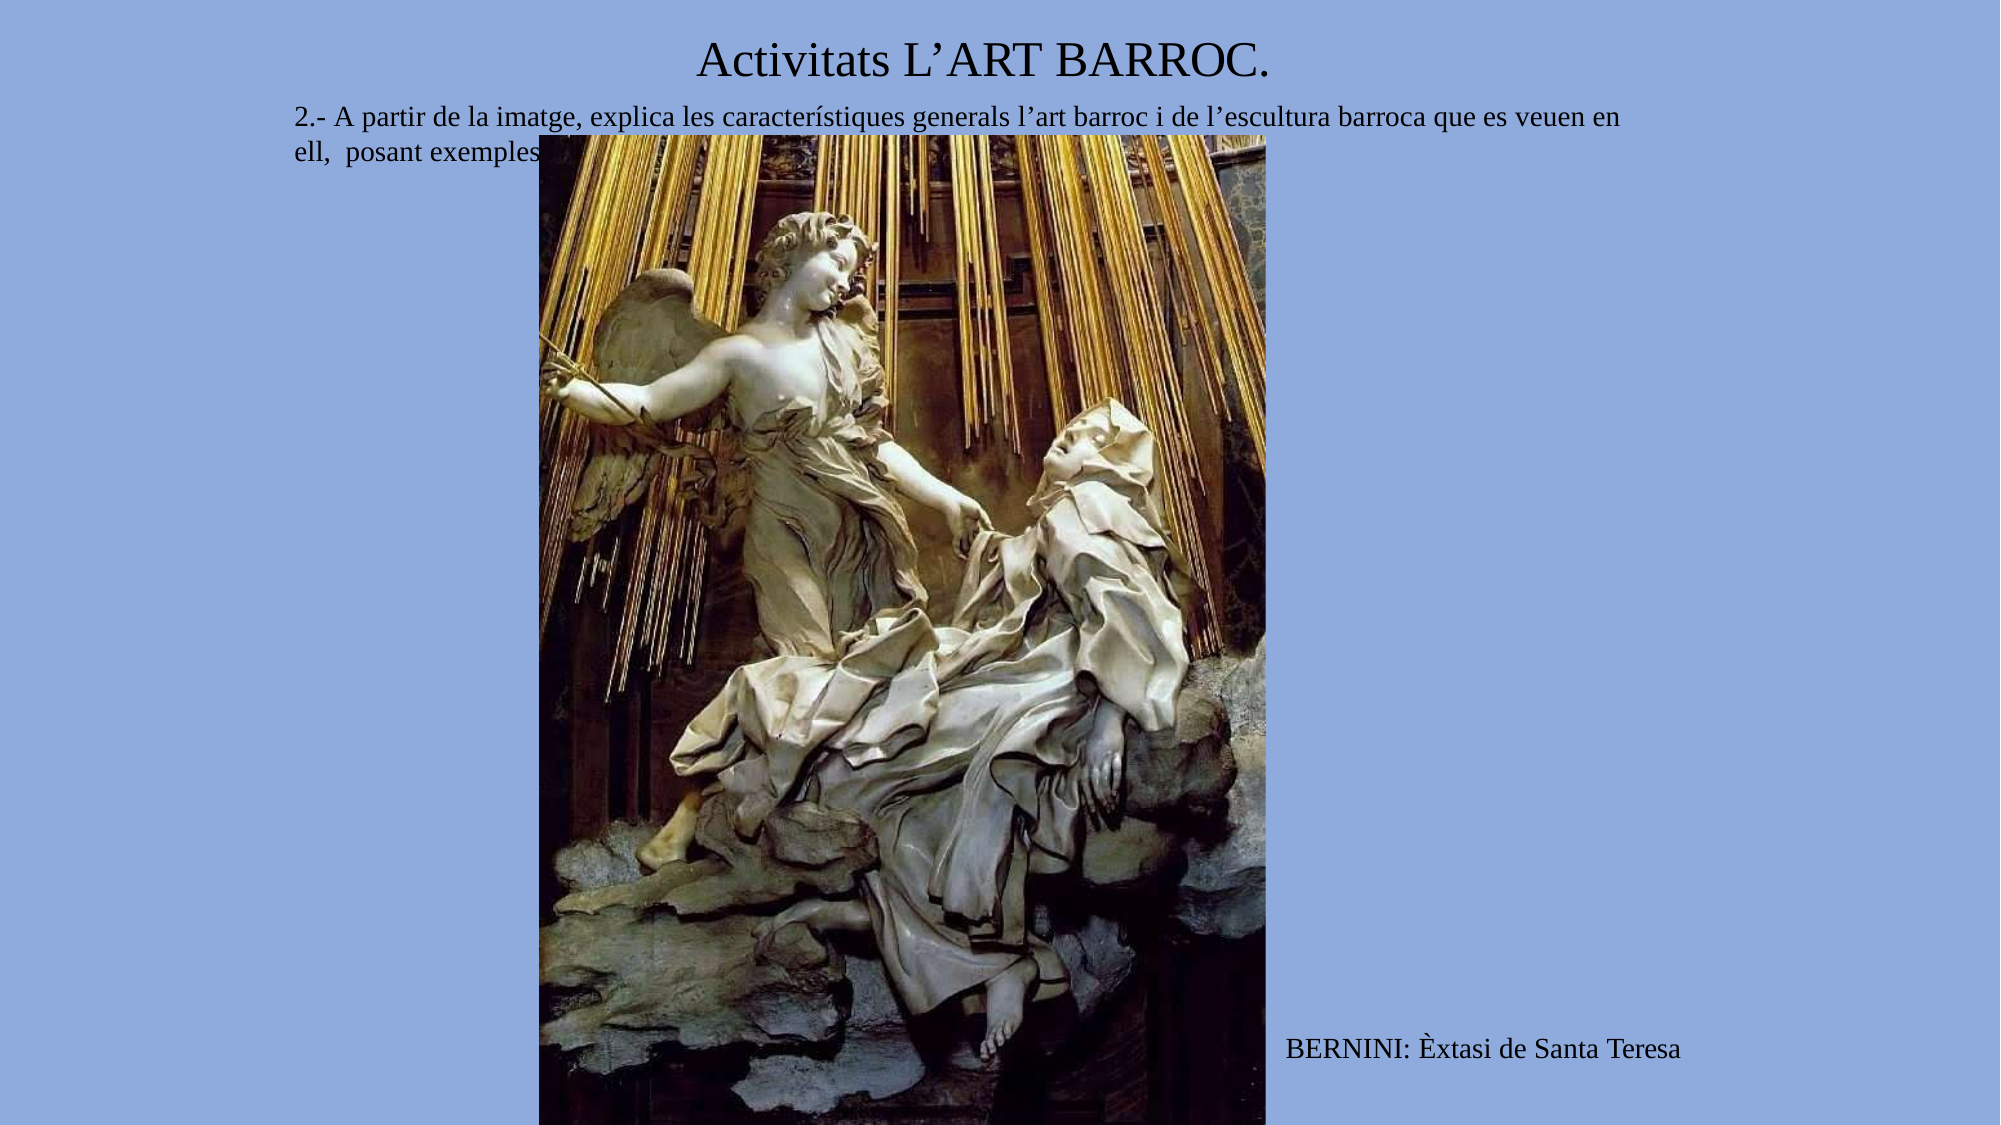

# Activitats L’ART BARROC.
2.- A partir de la imatge, explica les característiques generals l’art barroc i de l’escultura barroca que es veuen en ell, posant exemples.
BERNINI: Èxtasi de Santa Teresa